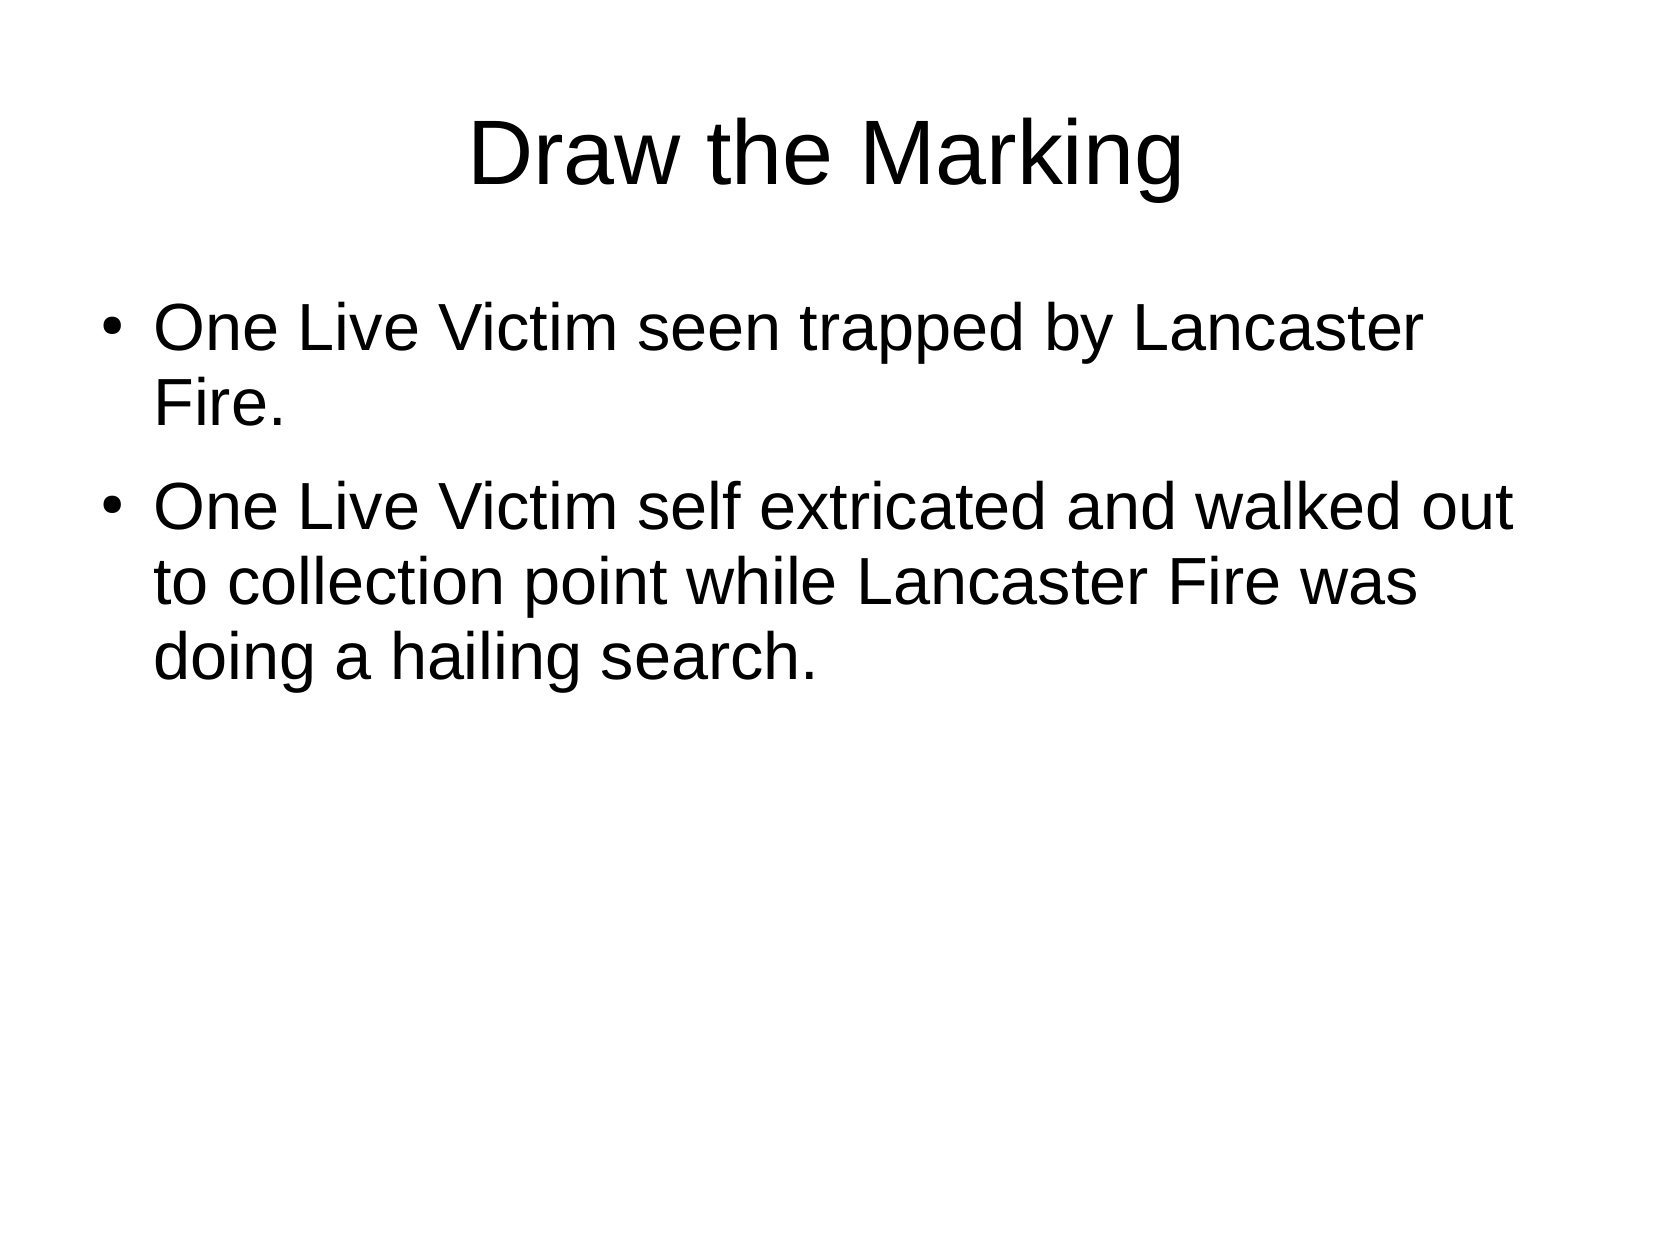

# Draw the Marking
One Live Victim seen trapped by Lancaster Fire.
One Live Victim self extricated and walked out to collection point while Lancaster Fire was doing a hailing search.